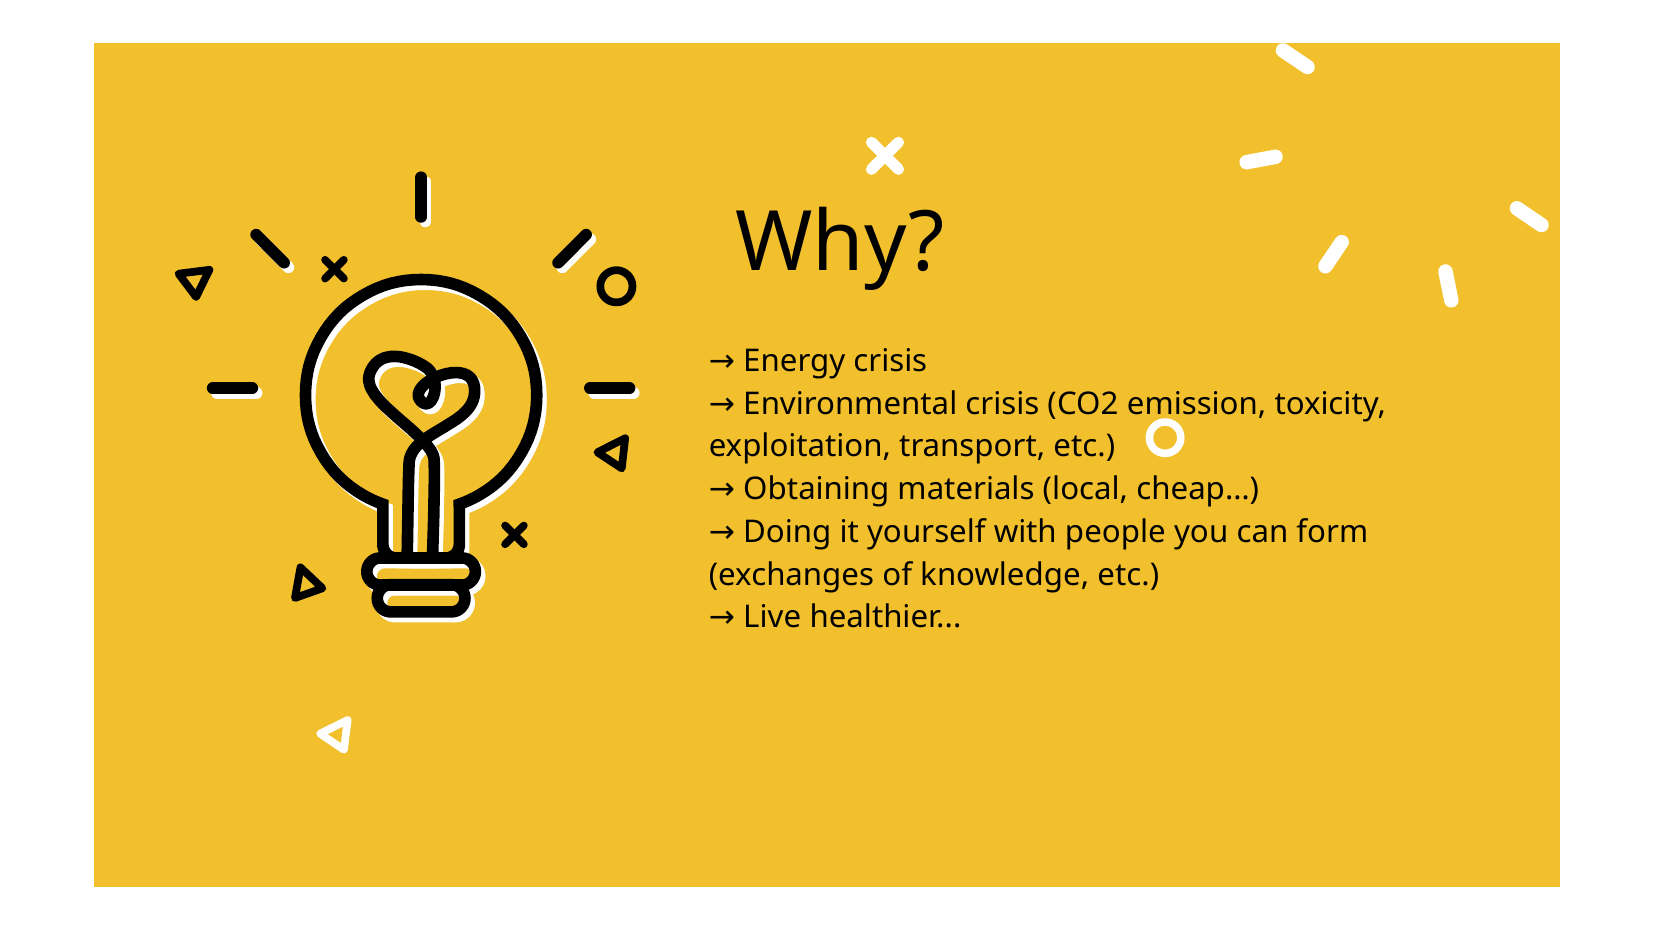

# Why?
→ Energy crisis
→ Environmental crisis (CO2 emission, toxicity, exploitation, transport, etc.)
→ Obtaining materials (local, cheap…)
→ Doing it yourself with people you can form (exchanges of knowledge, etc.)
→ Live healthier...